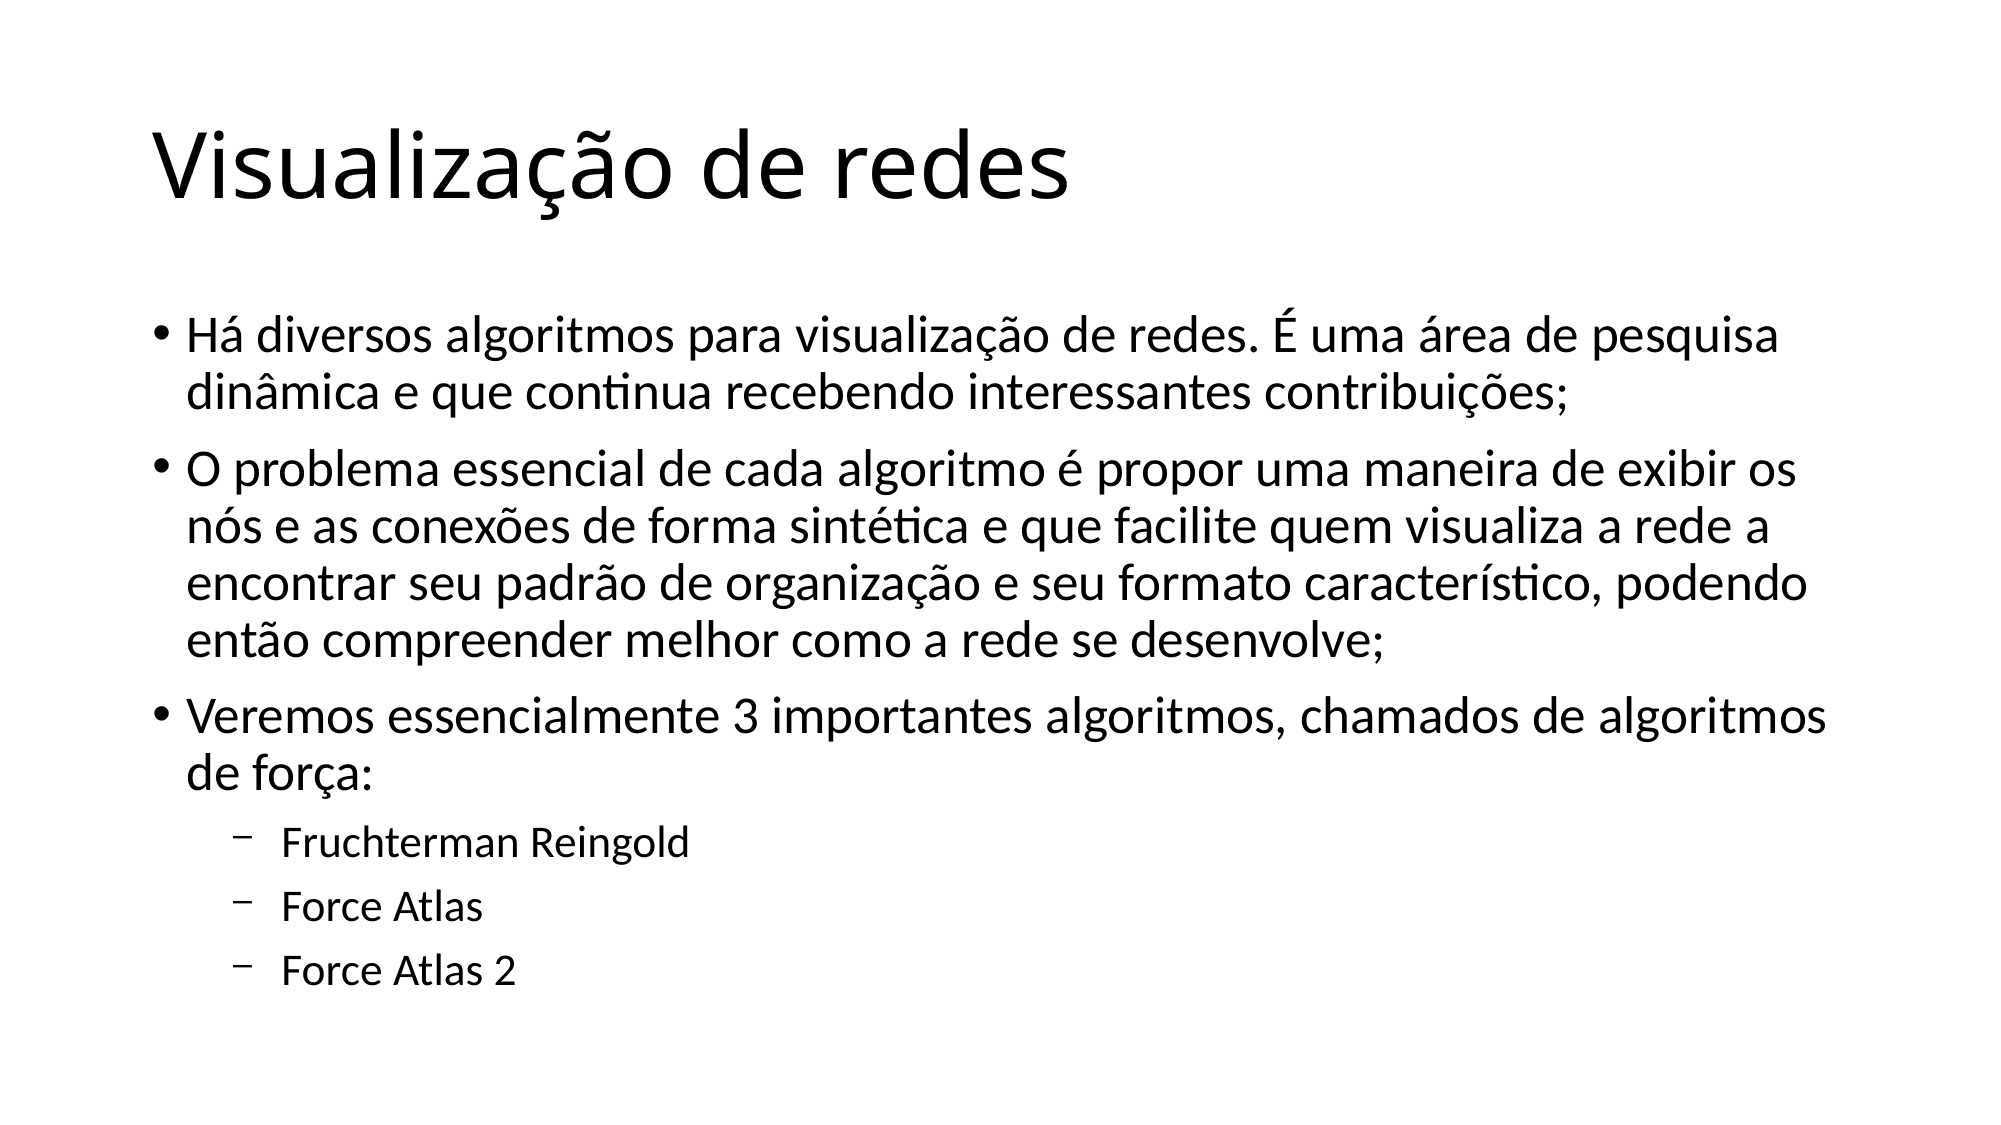

# Visualização de redes
Há diversos algoritmos para visualização de redes. É uma área de pesquisa dinâmica e que continua recebendo interessantes contribuições;
O problema essencial de cada algoritmo é propor uma maneira de exibir os nós e as conexões de forma sintética e que facilite quem visualiza a rede a encontrar seu padrão de organização e seu formato característico, podendo então compreender melhor como a rede se desenvolve;
Veremos essencialmente 3 importantes algoritmos, chamados de algoritmos de força:
Fruchterman Reingold
Force Atlas
Force Atlas 2